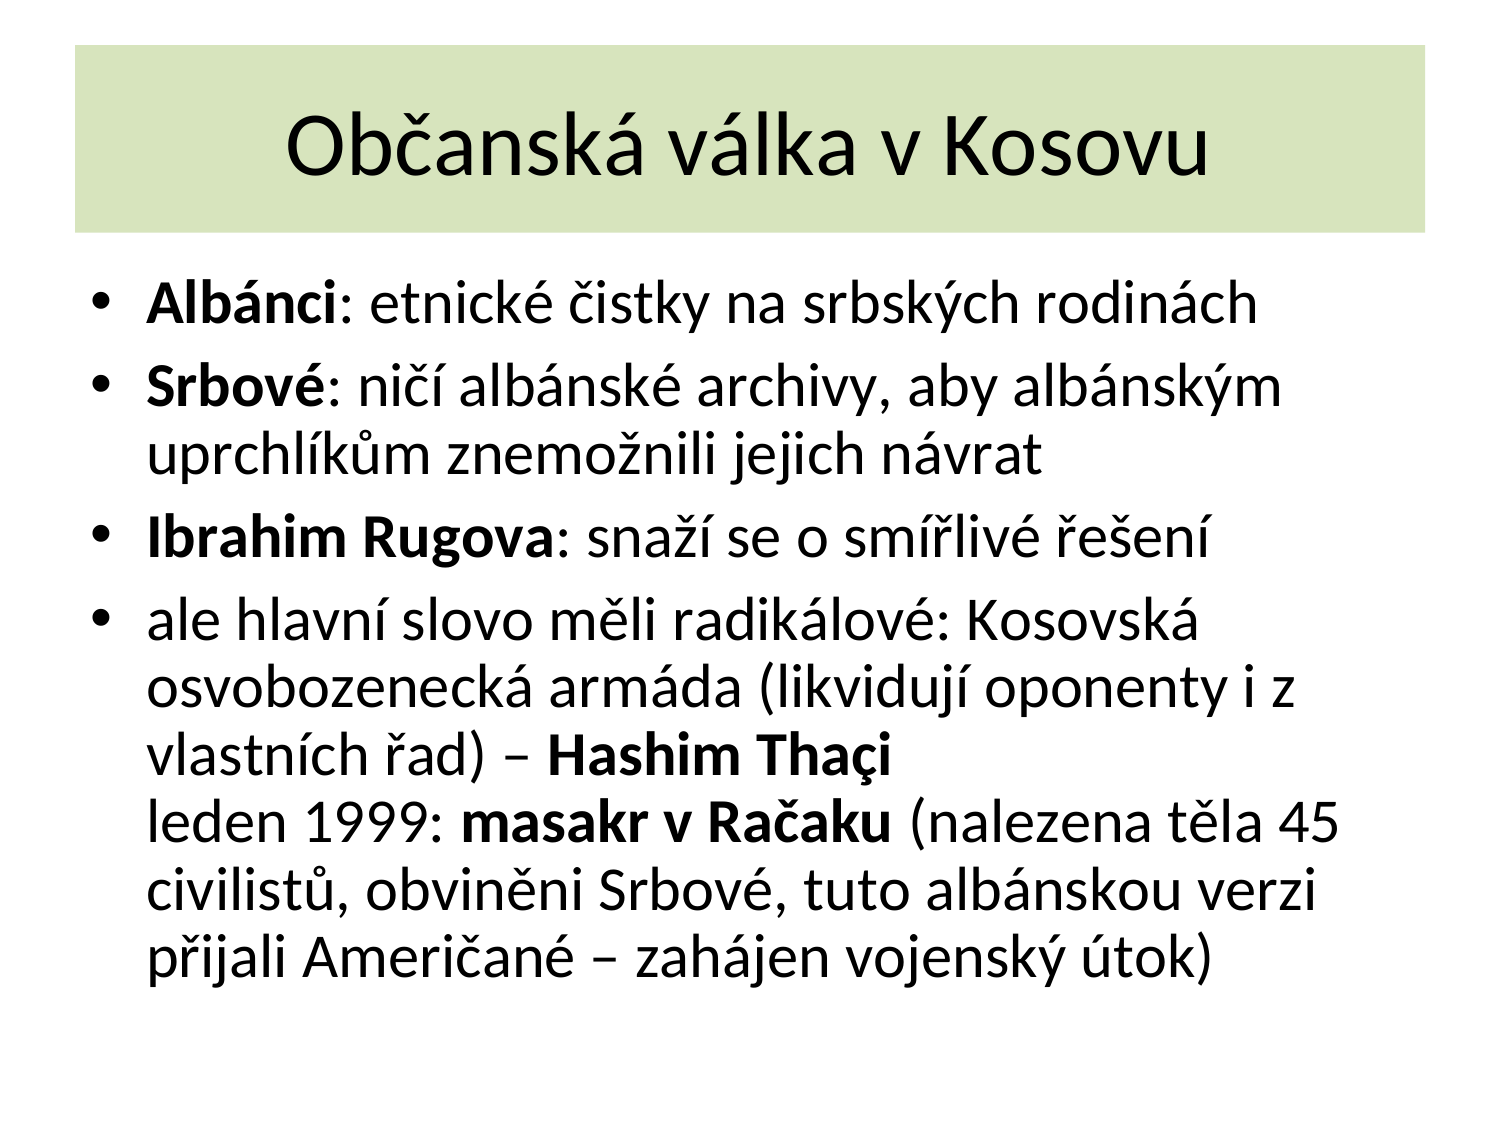

# Občanská válka v Kosovu
Albánci: etnické čistky na srbských rodinách
Srbové: ničí albánské archivy, aby albánským uprchlíkům znemožnili jejich návrat
Ibrahim Rugova: snaží se o smířlivé řešení
ale hlavní slovo měli radikálové: Kosovská osvobozenecká armáda (likvidují oponenty i z vlastních řad) – Hashim Thaçi
leden 1999: masakr v Račaku (nalezena těla 45 civilistů, obviněni Srbové, tuto albánskou verzi přijali Američané – zahájen vojenský útok)